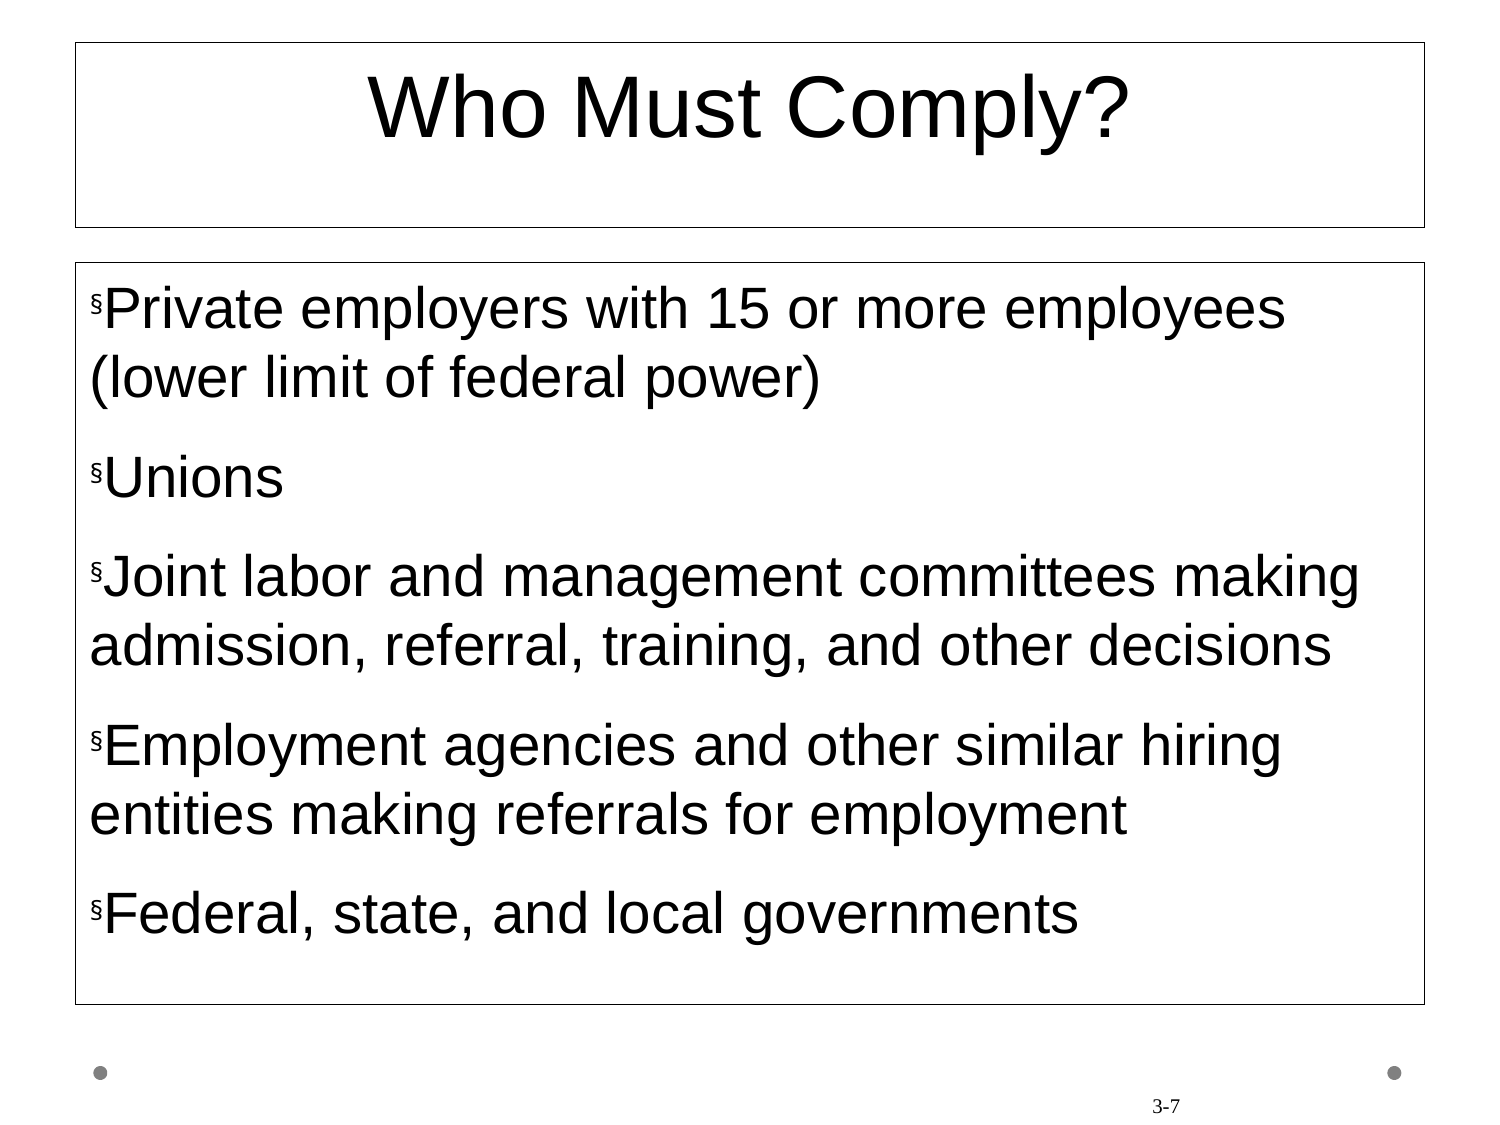

# Who Must Comply?
Private employers with 15 or more employees (lower limit of federal power)
Unions
Joint labor and management committees making admission, referral, training, and other decisions
Employment agencies and other similar hiring entities making referrals for employment
Federal, state, and local governments